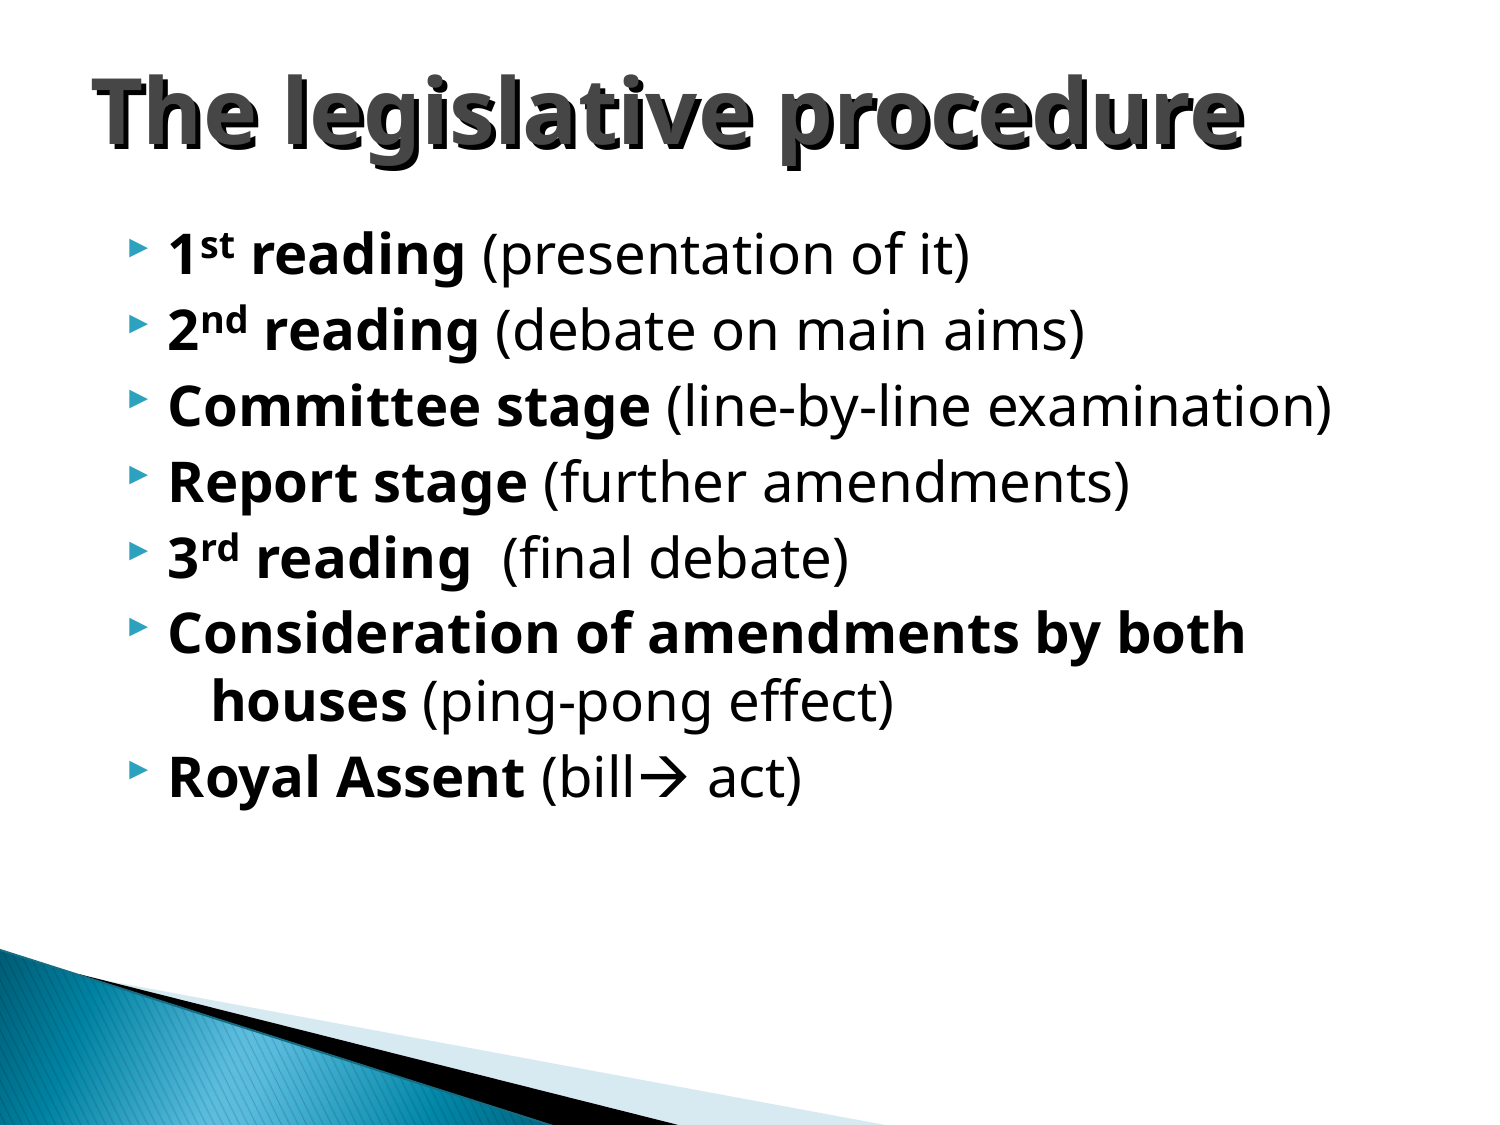

The legislative procedure
# 1st reading (presentation of it)
2nd reading (debate on main aims)
Committee stage (line-by-line examination)
Report stage (further amendments)
3rd reading (final debate)
Consideration of amendments by both houses (ping-pong effect)
Royal Assent (bill act)